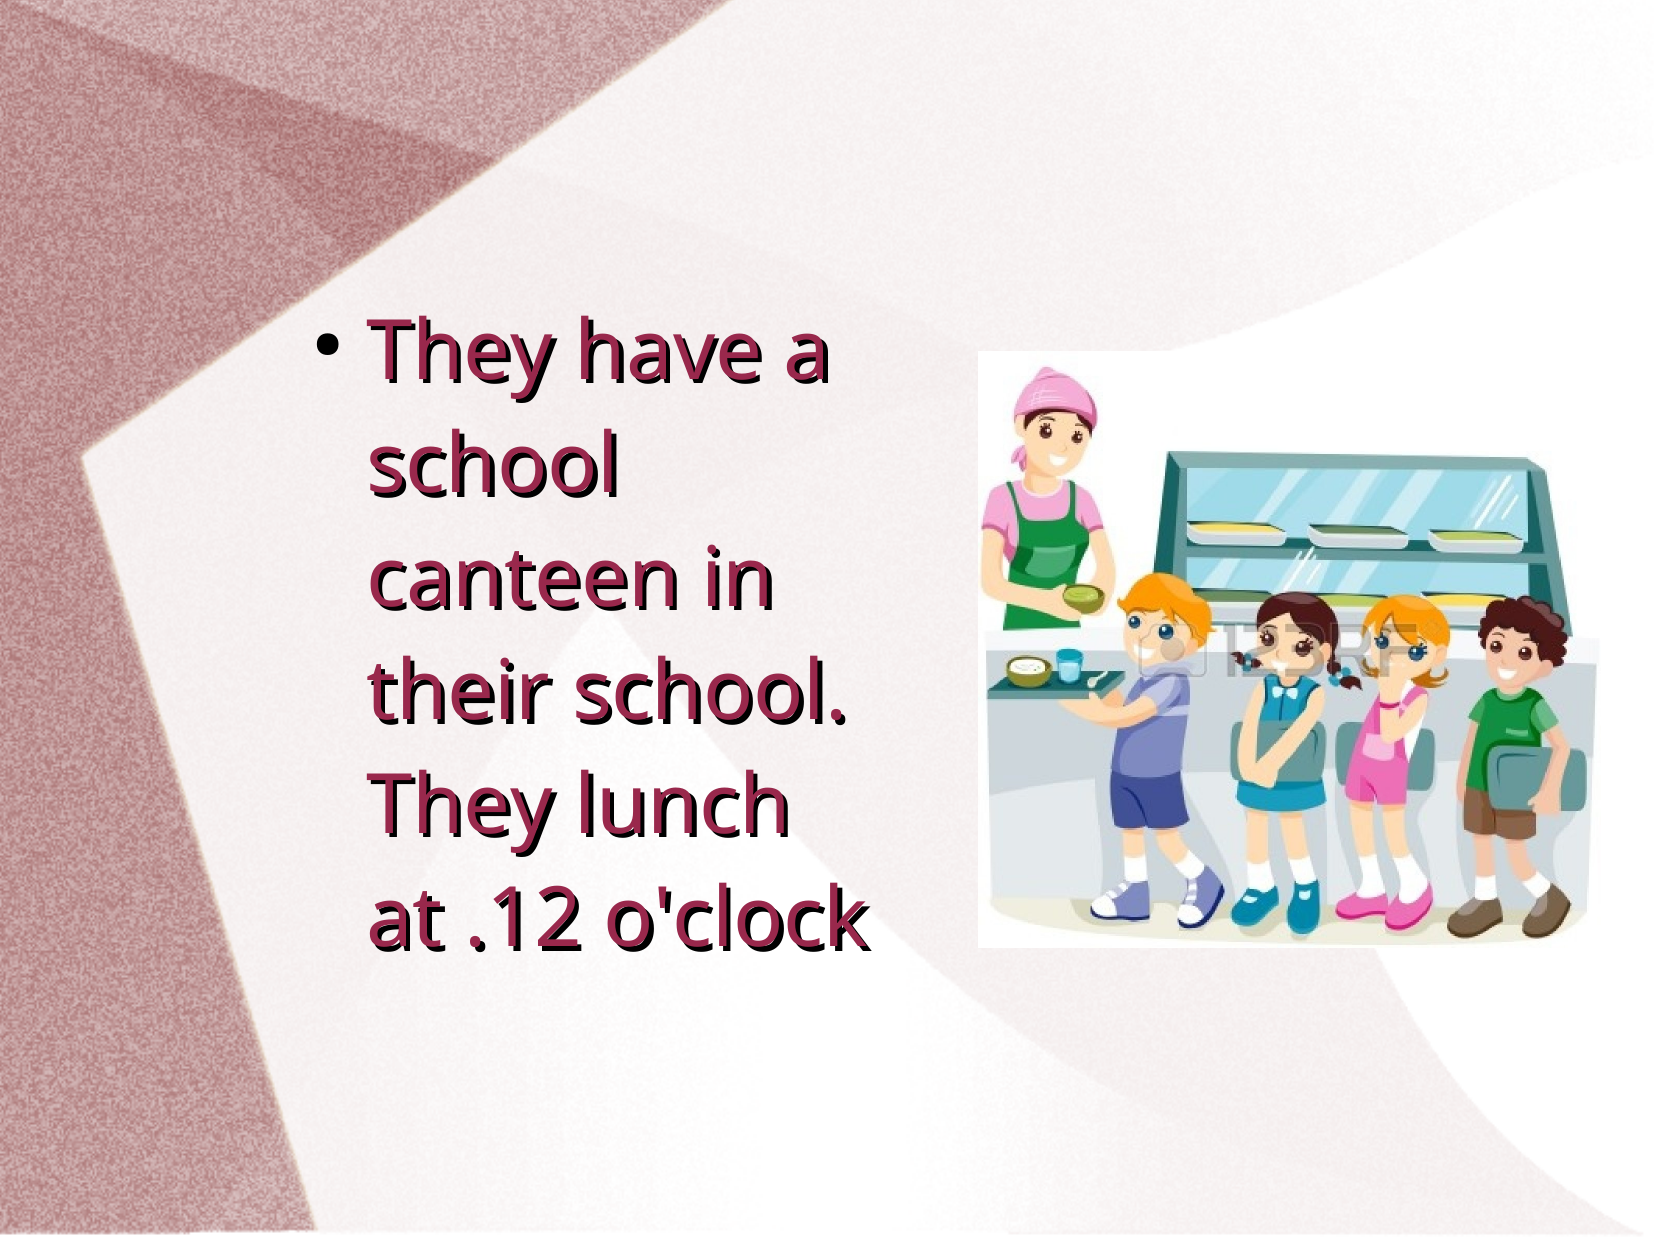

# They have a school canteen in their school. They lunch at .12 o'clock